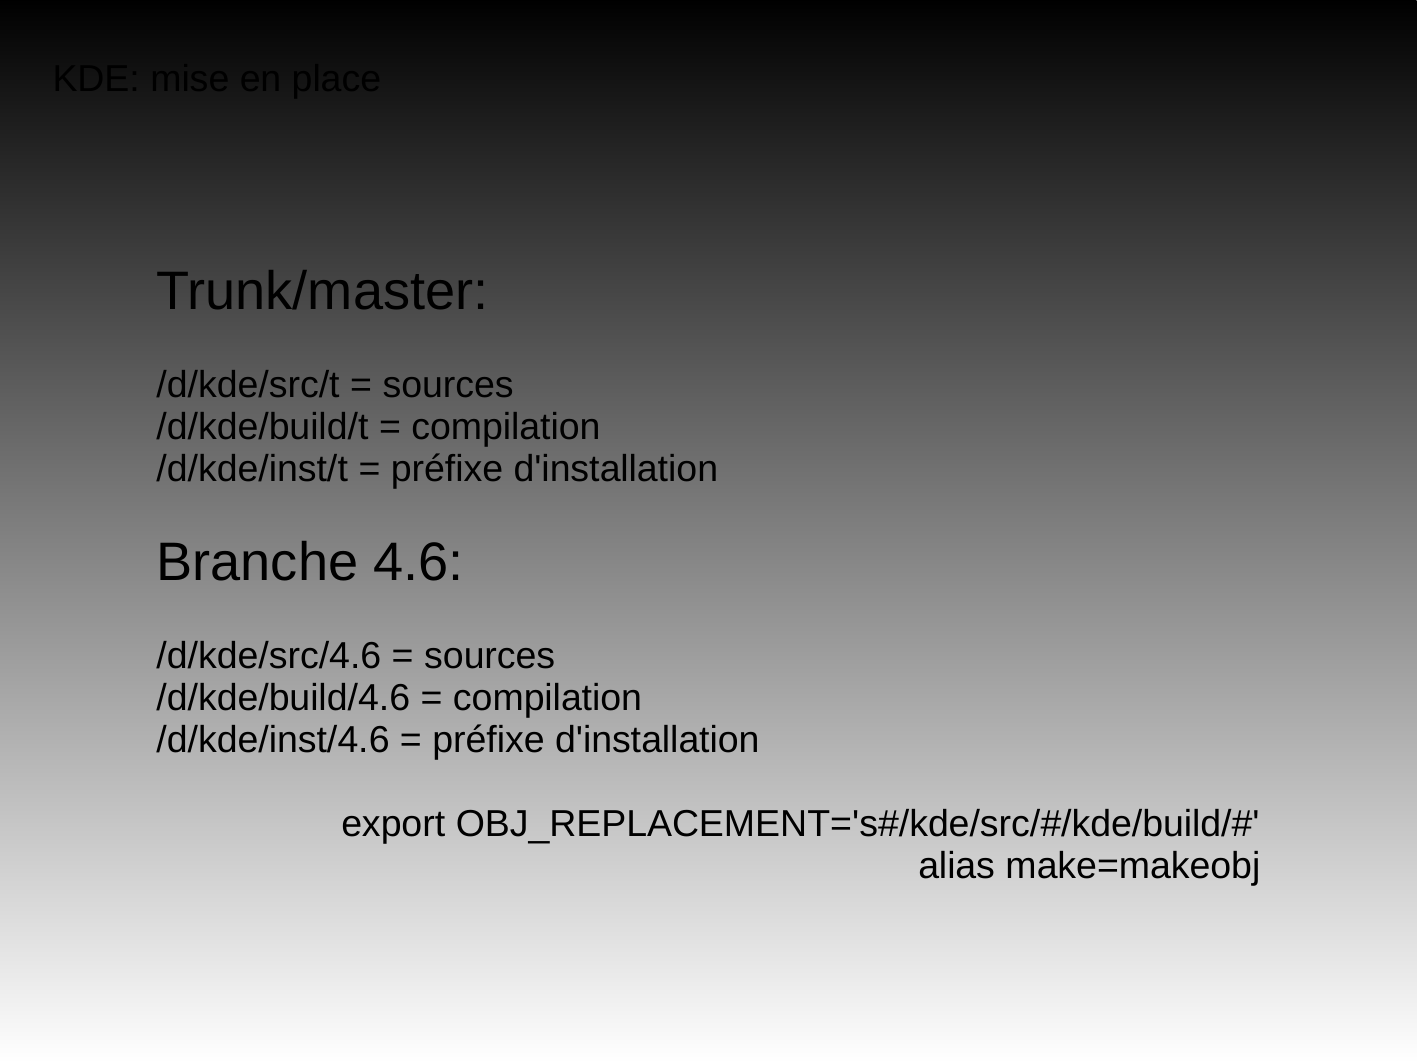

KDE: mise en place
Trunk/master:
/d/kde/src/t = sources
/d/kde/build/t = compilation
/d/kde/inst/t = préfixe d'installation
Branche 4.6:
/d/kde/src/4.6 = sources
/d/kde/build/4.6 = compilation
/d/kde/inst/4.6 = préfixe d'installation
export OBJ_REPLACEMENT='s#/kde/src/#/kde/build/#'
alias make=makeobj